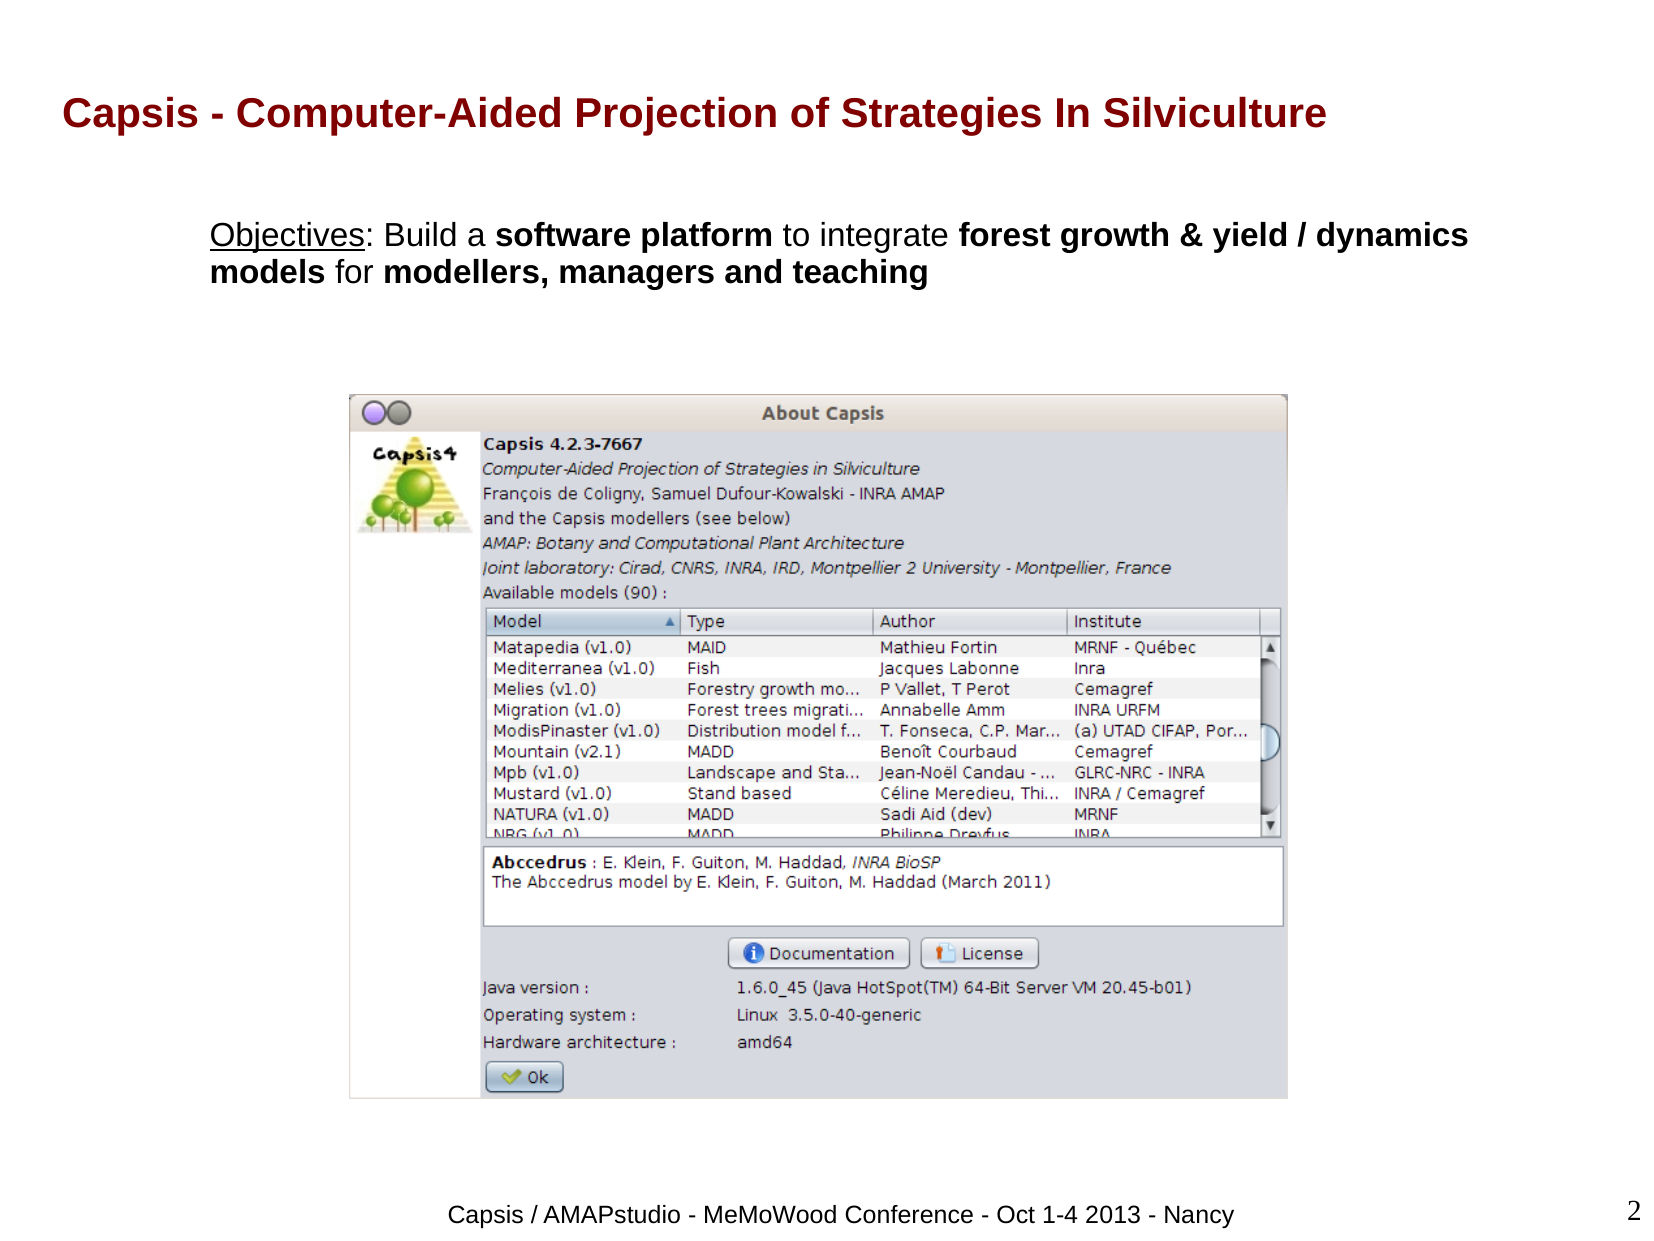

Capsis - Computer-Aided Projection of Strategies In Silviculture
Objectives: Build a software platform to integrate forest growth & yield / dynamics models for modellers, managers and teaching
Capsis / AMAPstudio - MeMoWood Conference - Oct 1-4 2013 - Nancy